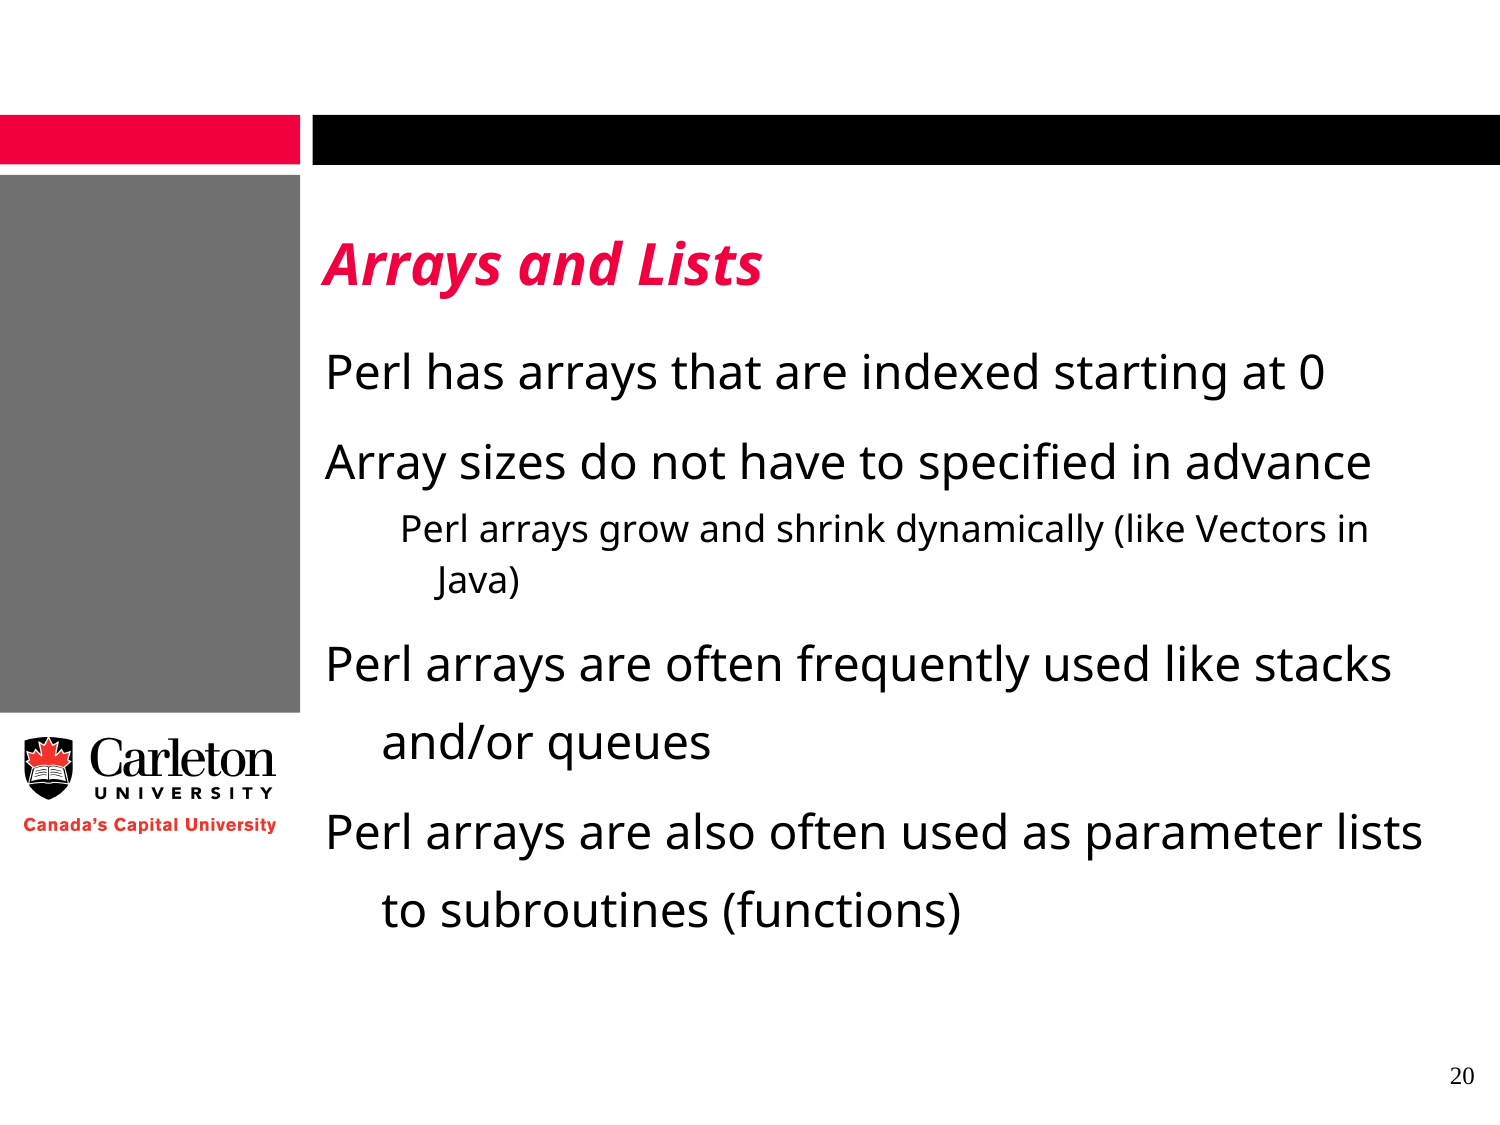

# Arrays and Lists
Perl has arrays that are indexed starting at 0
Array sizes do not have to specified in advance
Perl arrays grow and shrink dynamically (like Vectors in Java)
Perl arrays are often frequently used like stacks and/or queues
Perl arrays are also often used as parameter lists to subroutines (functions)
20